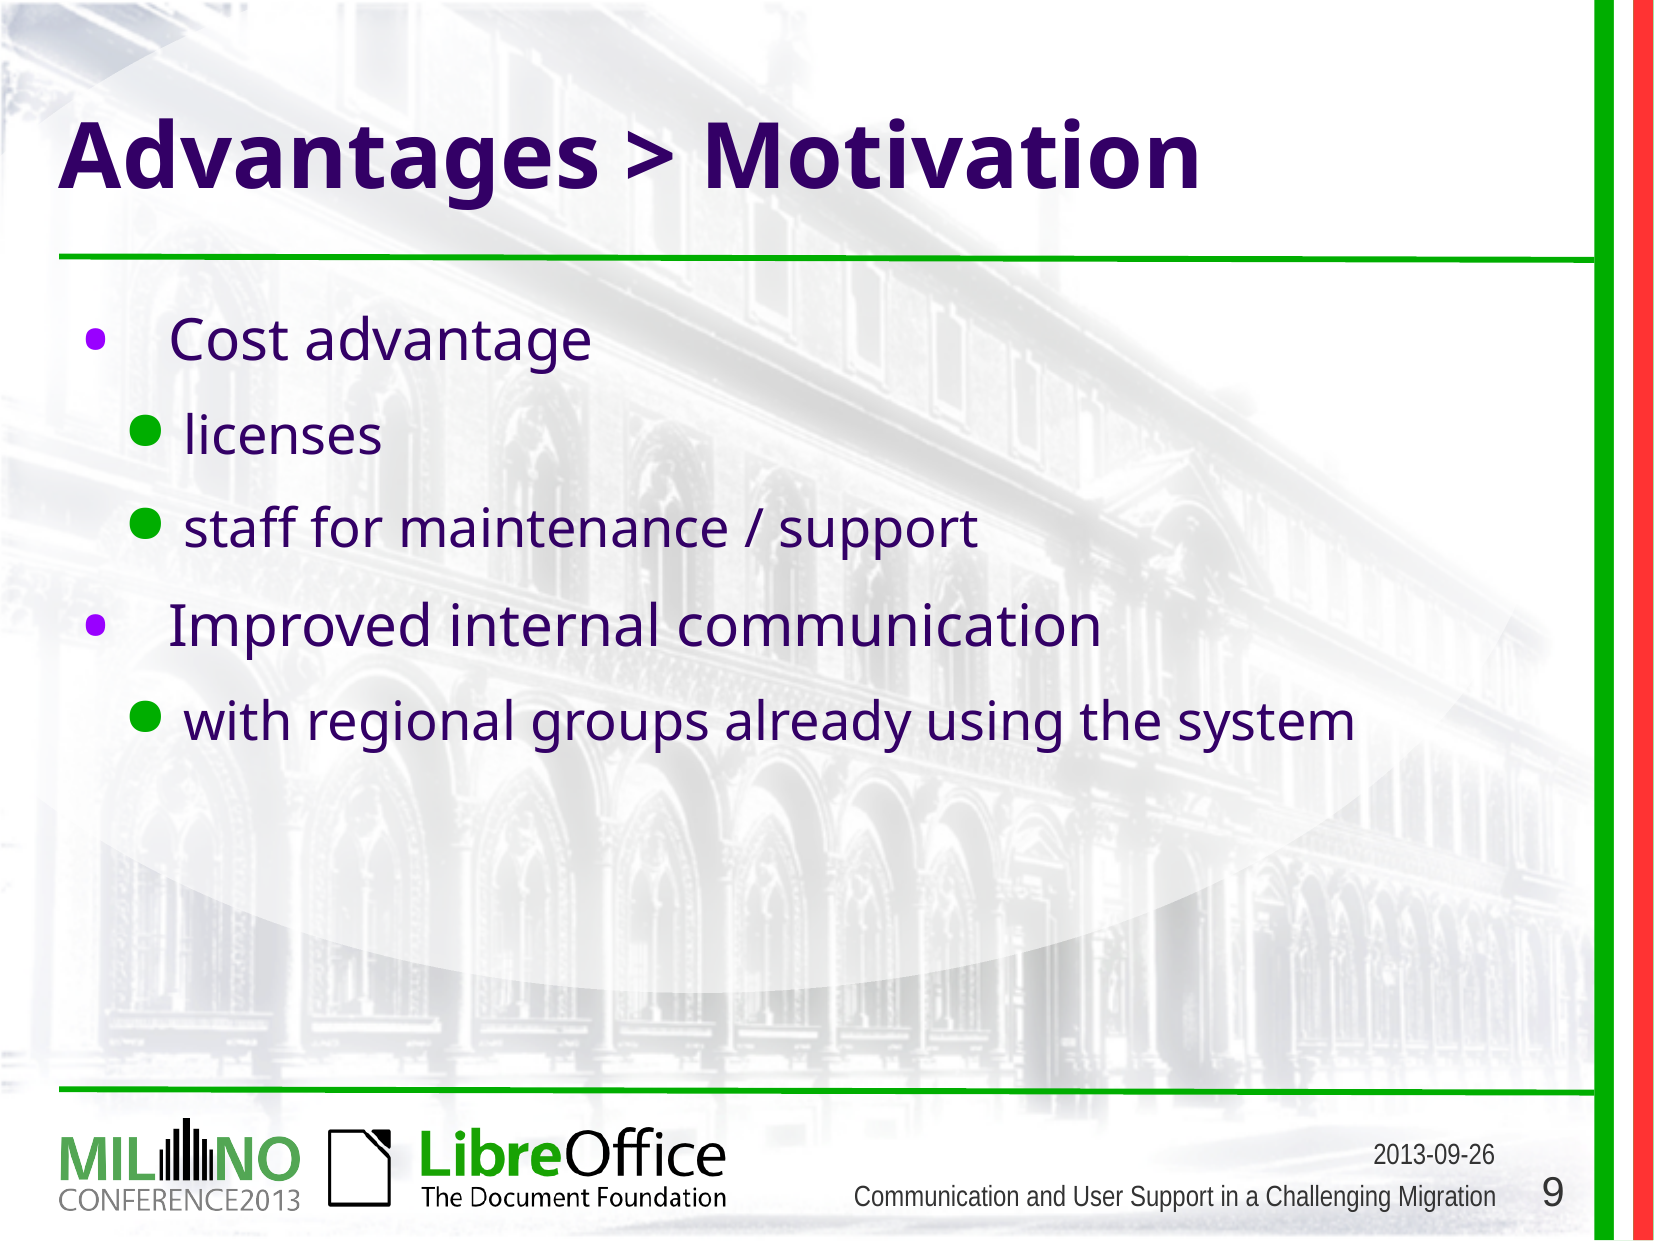

# Advantages > Motivation
Cost advantage
licenses
staff for maintenance / support
Improved internal communication
with regional groups already using the system
2013-09-26
9
Communication and User Support in a Challenging Migration